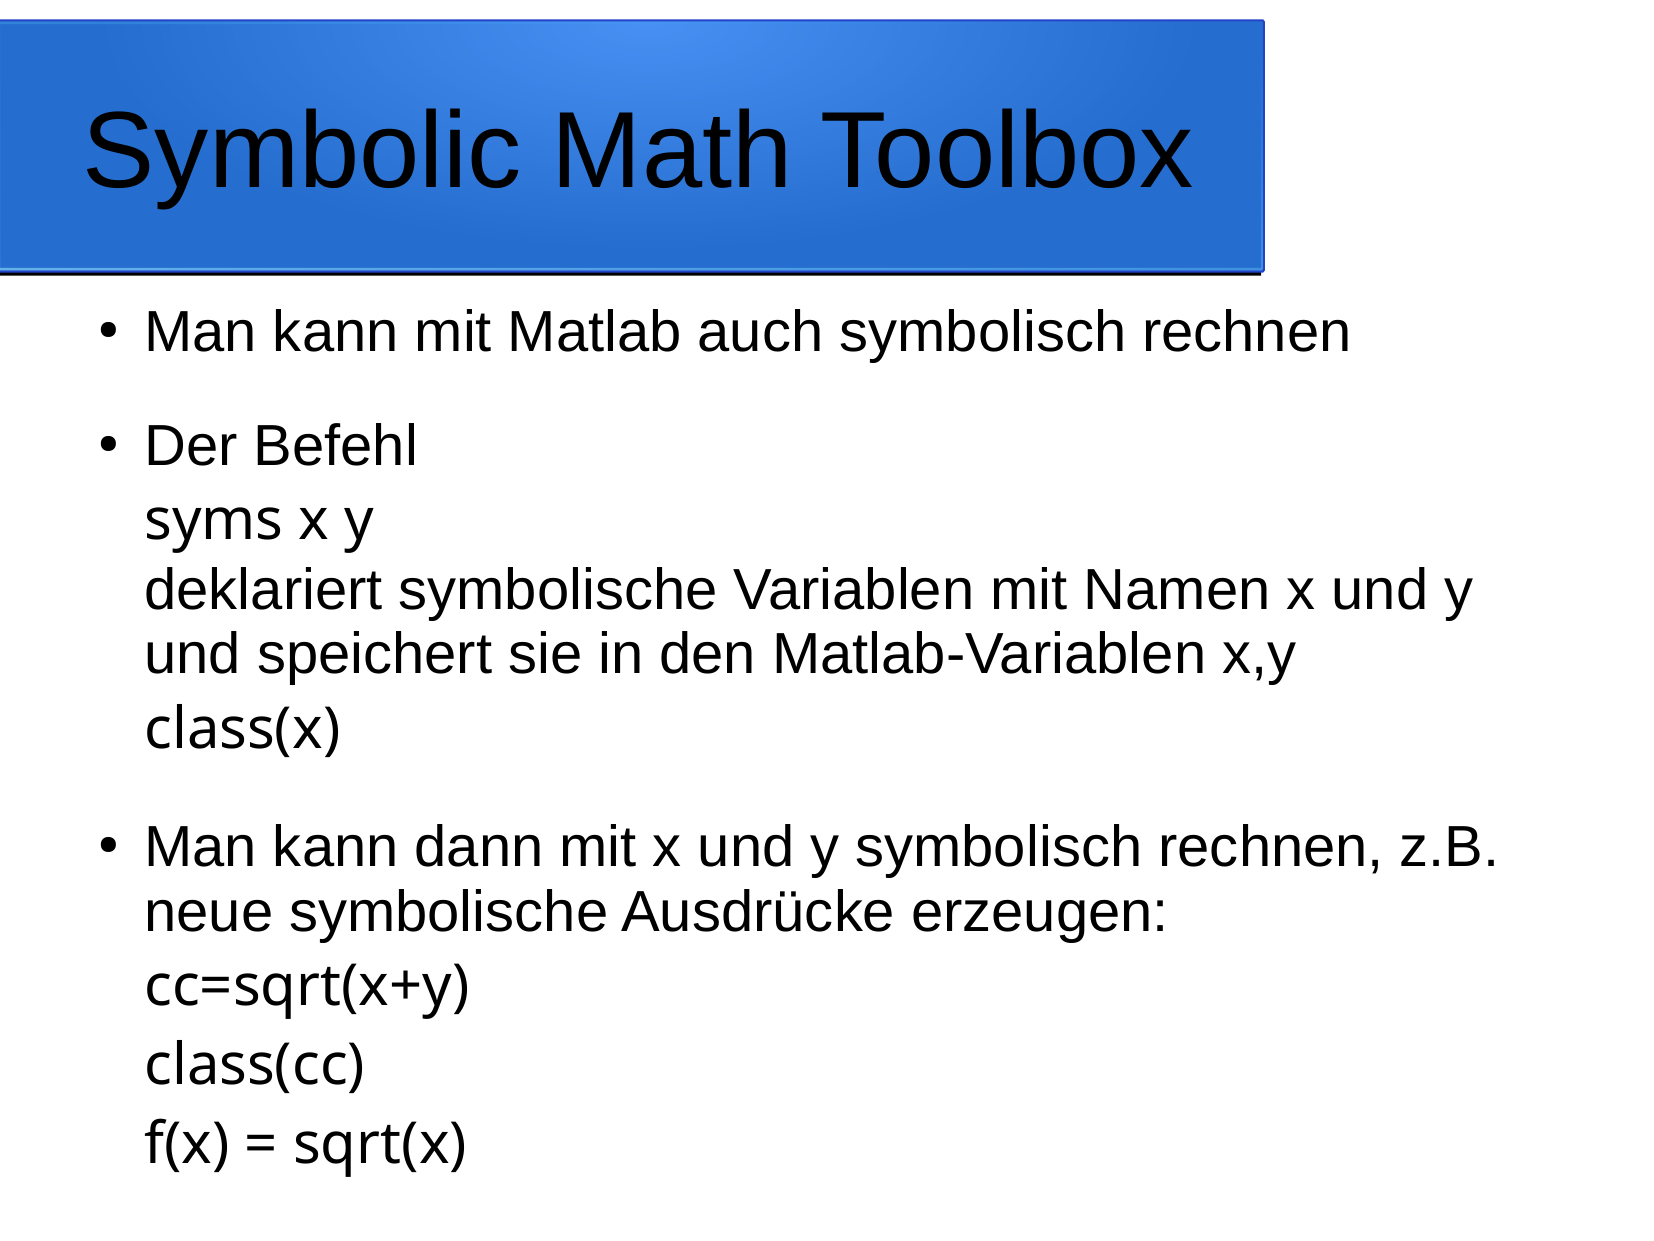

# Symbolic Math Toolbox
Man kann mit Matlab auch symbolisch rechnen
Der Befehl
syms x y
deklariert symbolische Variablen mit Namen x und y und speichert sie in den Matlab-Variablen x,y
class(x)
Man kann dann mit x und y symbolisch rechnen, z.B. neue symbolische Ausdrücke erzeugen:
cc=sqrt(x+y)
class(cc)
f(x) = sqrt(x)